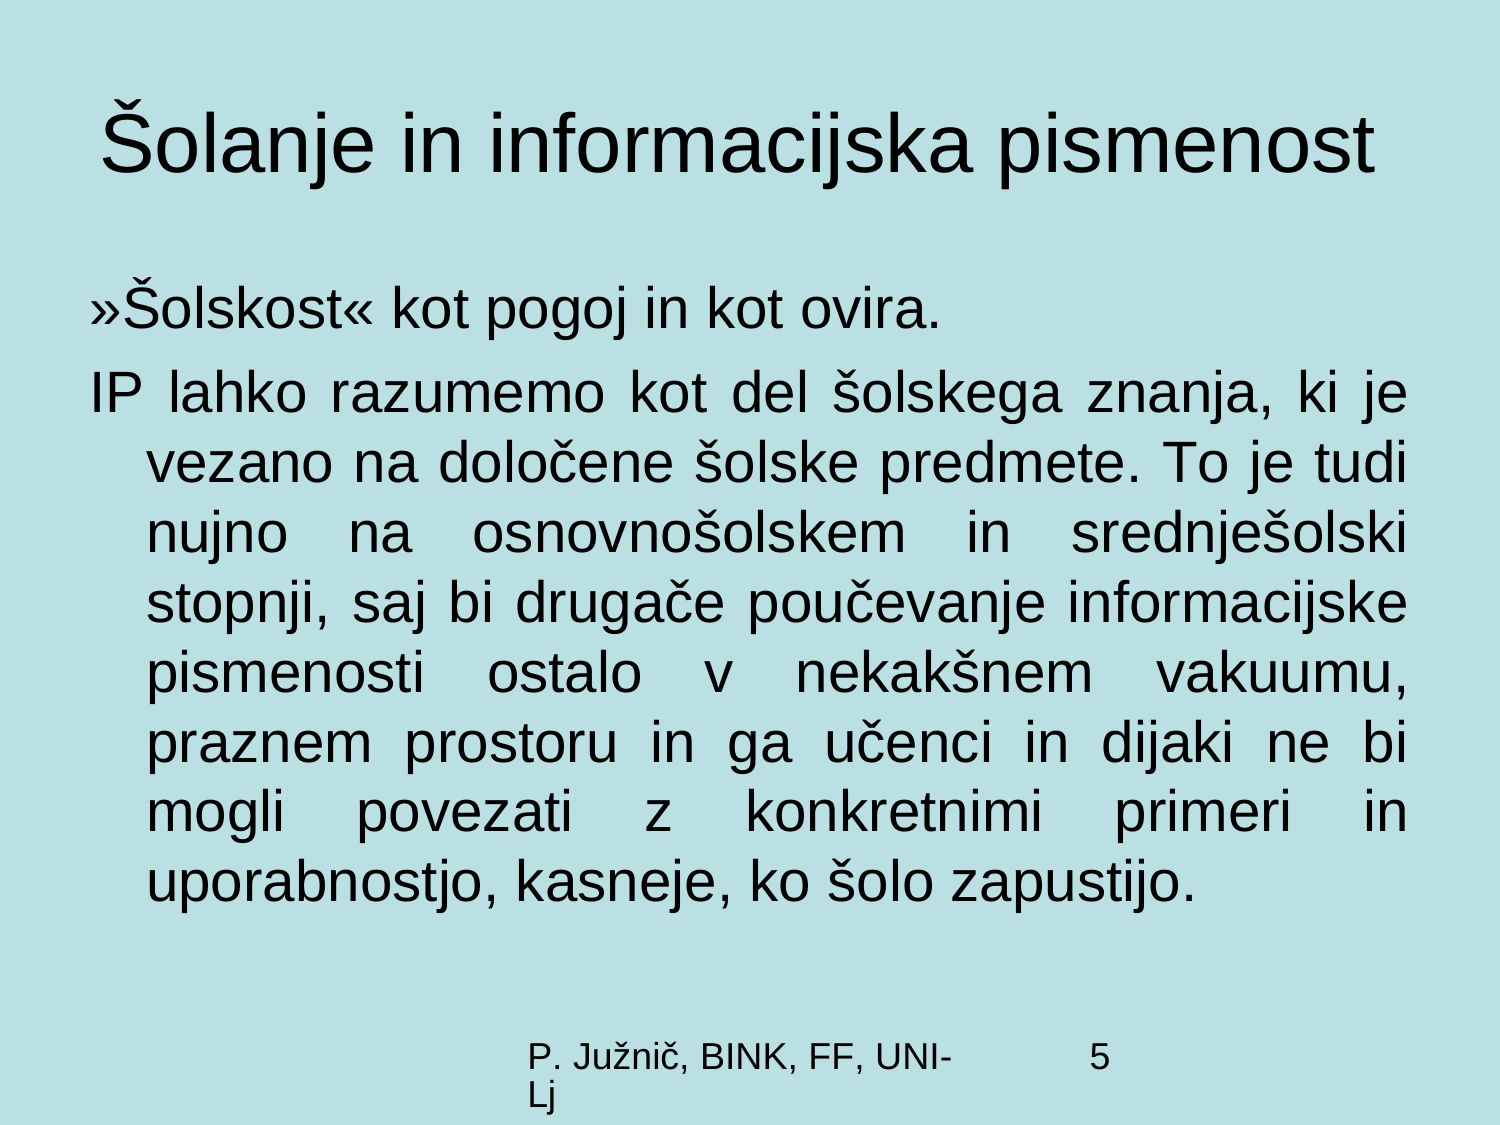

# Šolanje in informacijska pismenost
»Šolskost« kot pogoj in kot ovira.
IP lahko razumemo kot del šolskega znanja, ki je vezano na določene šolske predmete. To je tudi nujno na osnovnošolskem in srednješolski stopnji, saj bi drugače poučevanje informacijske pismenosti ostalo v nekakšnem vakuumu, praznem prostoru in ga učenci in dijaki ne bi mogli povezati z konkretnimi primeri in uporabnostjo, kasneje, ko šolo zapustijo.
P. Južnič, BINK, FF, UNI-Lj
5